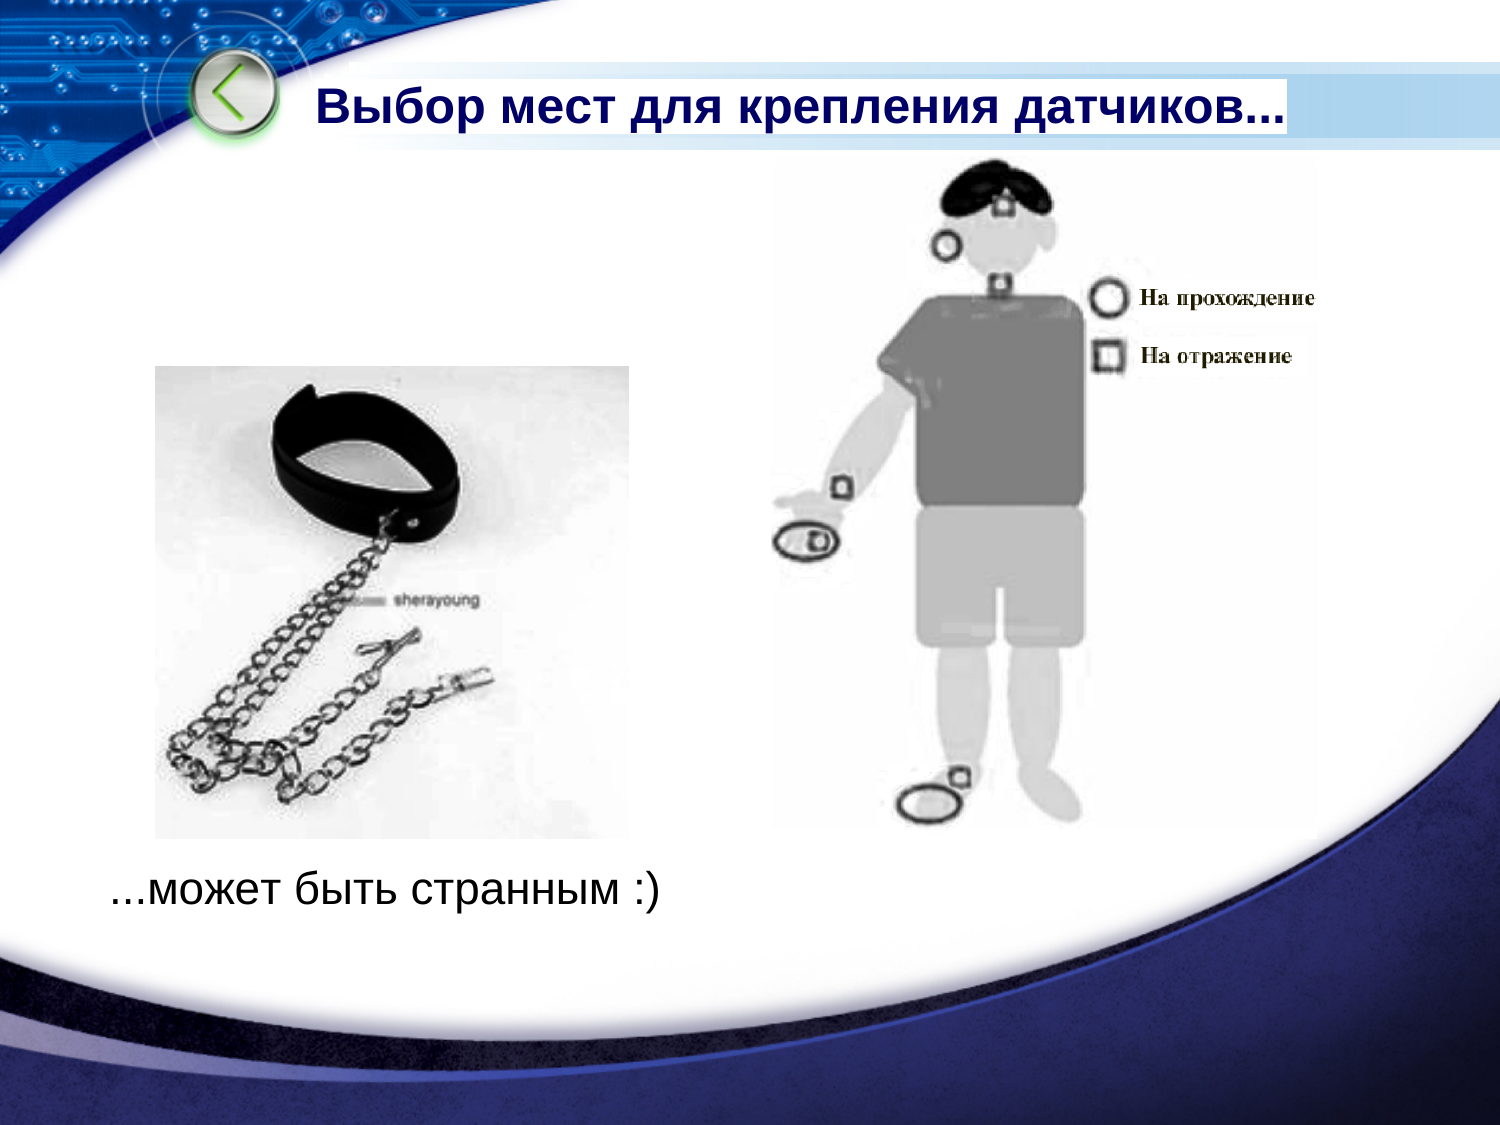

# Выбор мест для крепления датчиков...
...может быть странным :)